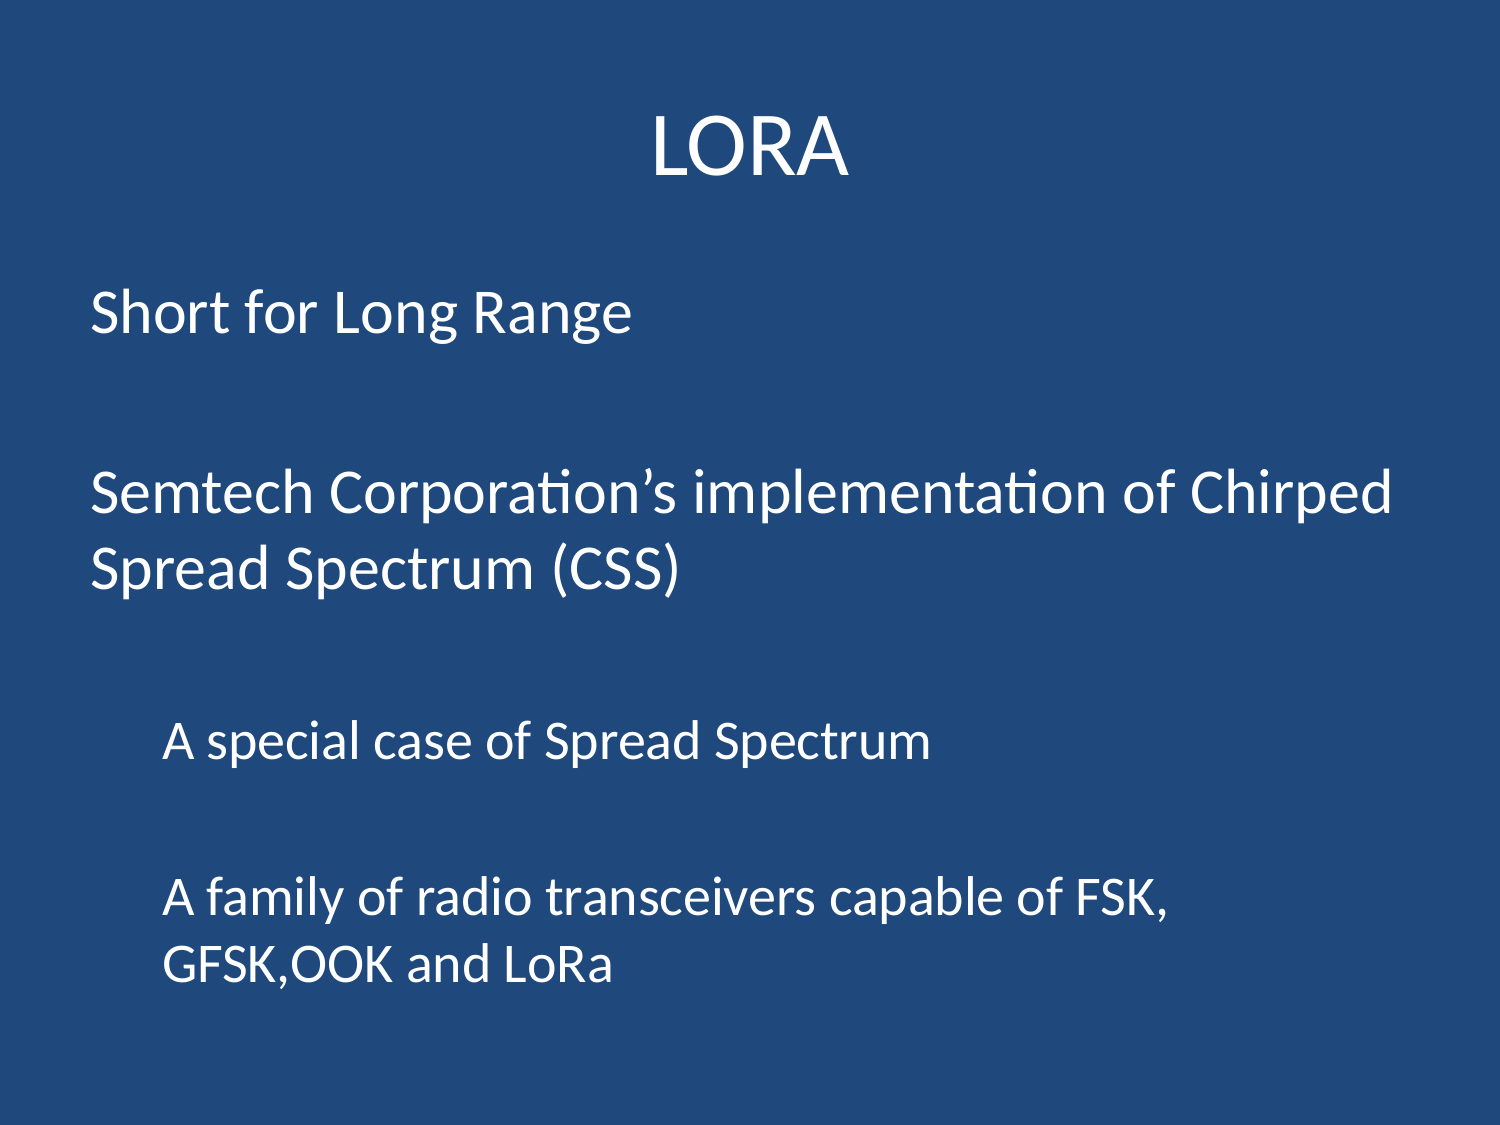

# LORA
Short for Long Range
Semtech Corporation’s implementation of Chirped Spread Spectrum (CSS)
A special case of Spread Spectrum
A family of radio transceivers capable of FSK, GFSK,OOK and LoRa